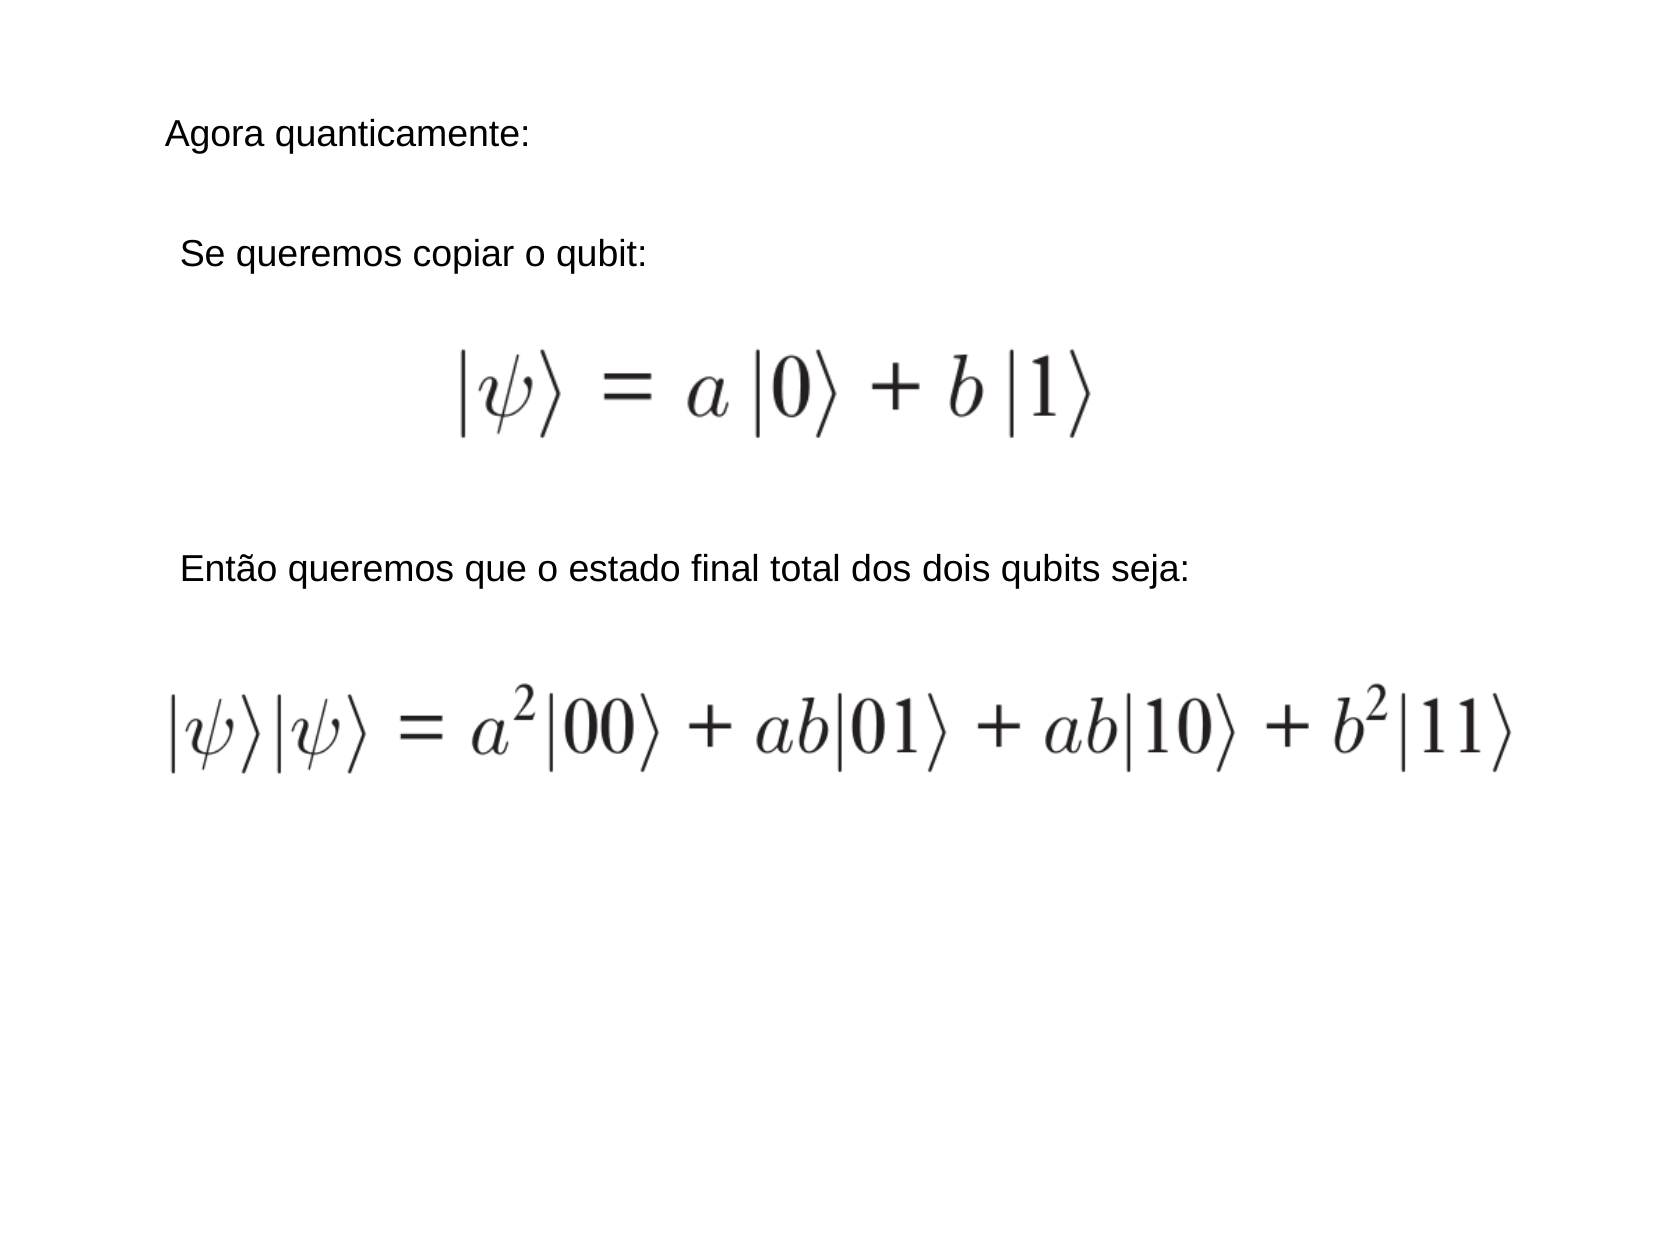

Agora quanticamente:
Se queremos copiar o qubit:
Então queremos que o estado final total dos dois qubits seja: